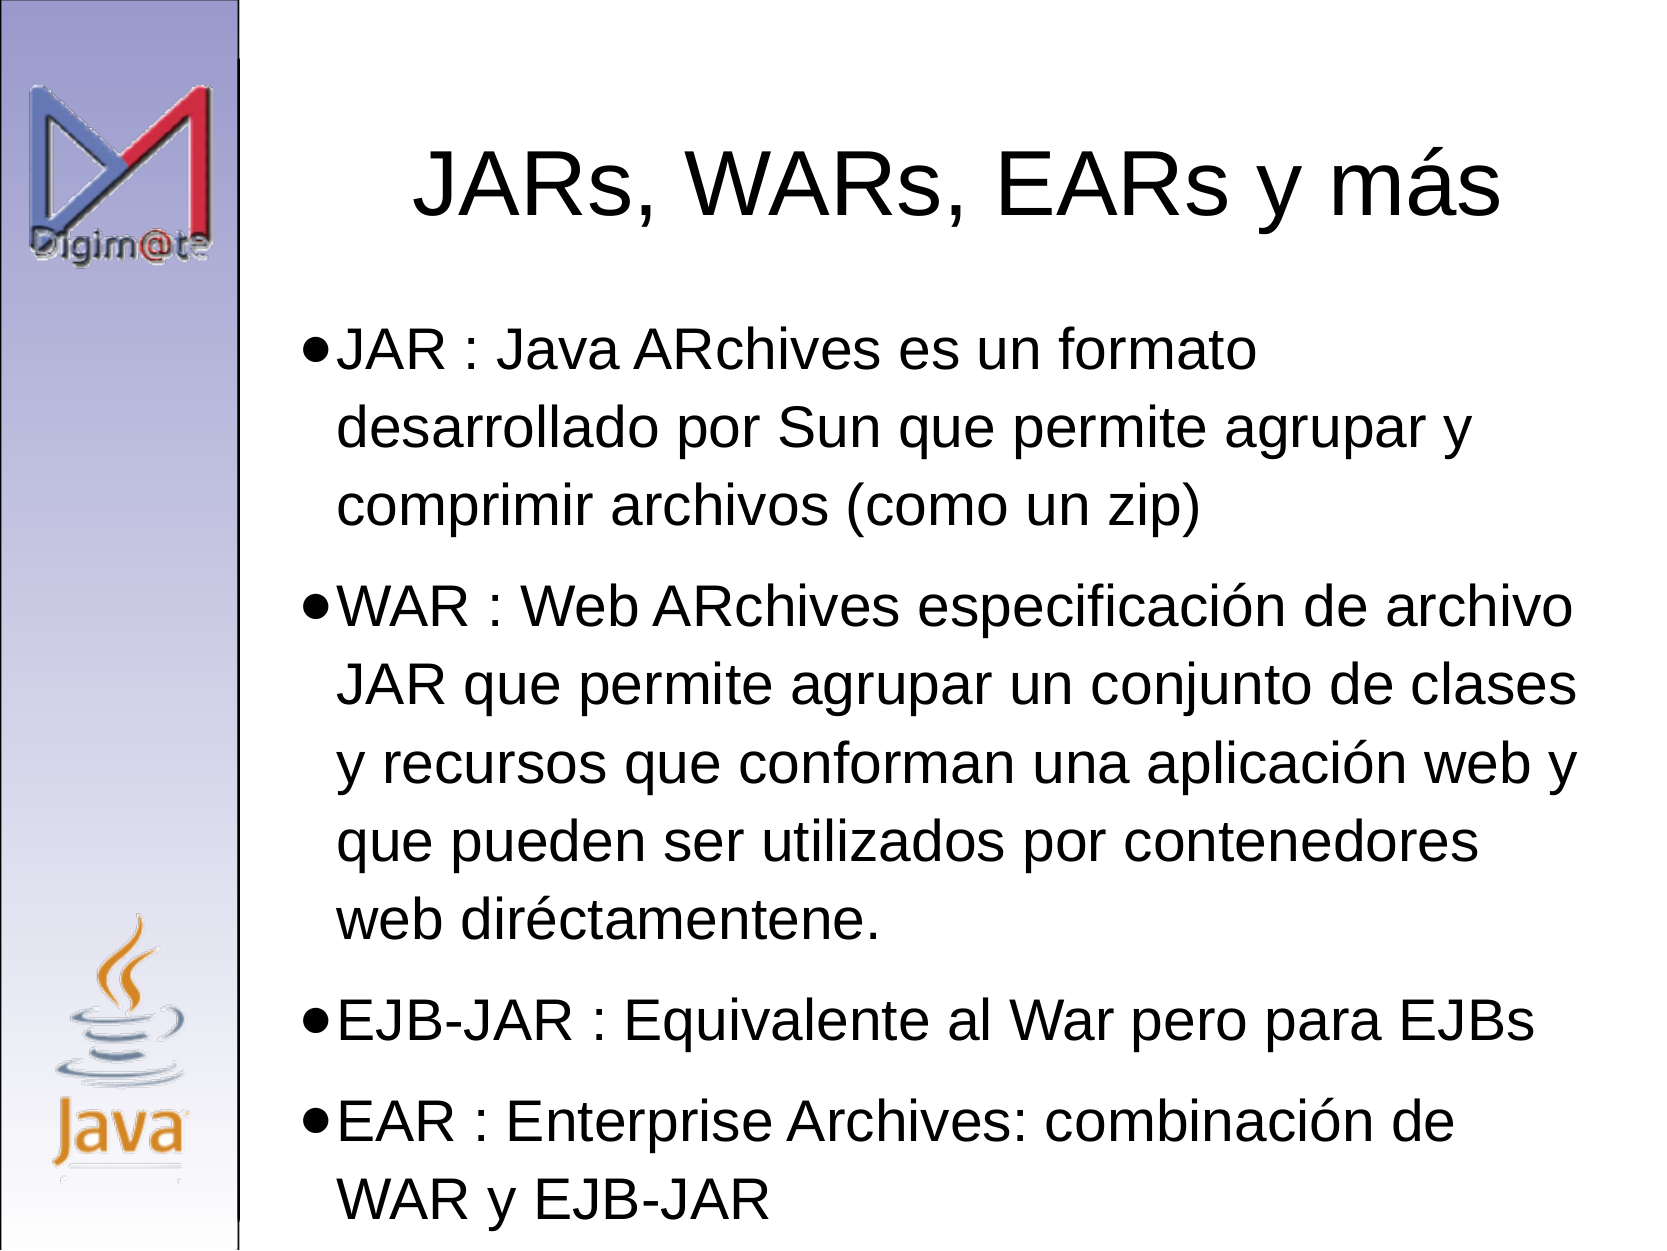

# JARs, WARs, EARs y más
JAR : Java ARchives es un formato desarrollado por Sun que permite agrupar y comprimir archivos (como un zip)
WAR : Web ARchives especificación de archivo JAR que permite agrupar un conjunto de clases y recursos que conforman una aplicación web y que pueden ser utilizados por contenedores web diréctamentene.
EJB-JAR : Equivalente al War pero para EJBs
EAR : Enterprise Archives: combinación de WAR y EJB-JAR